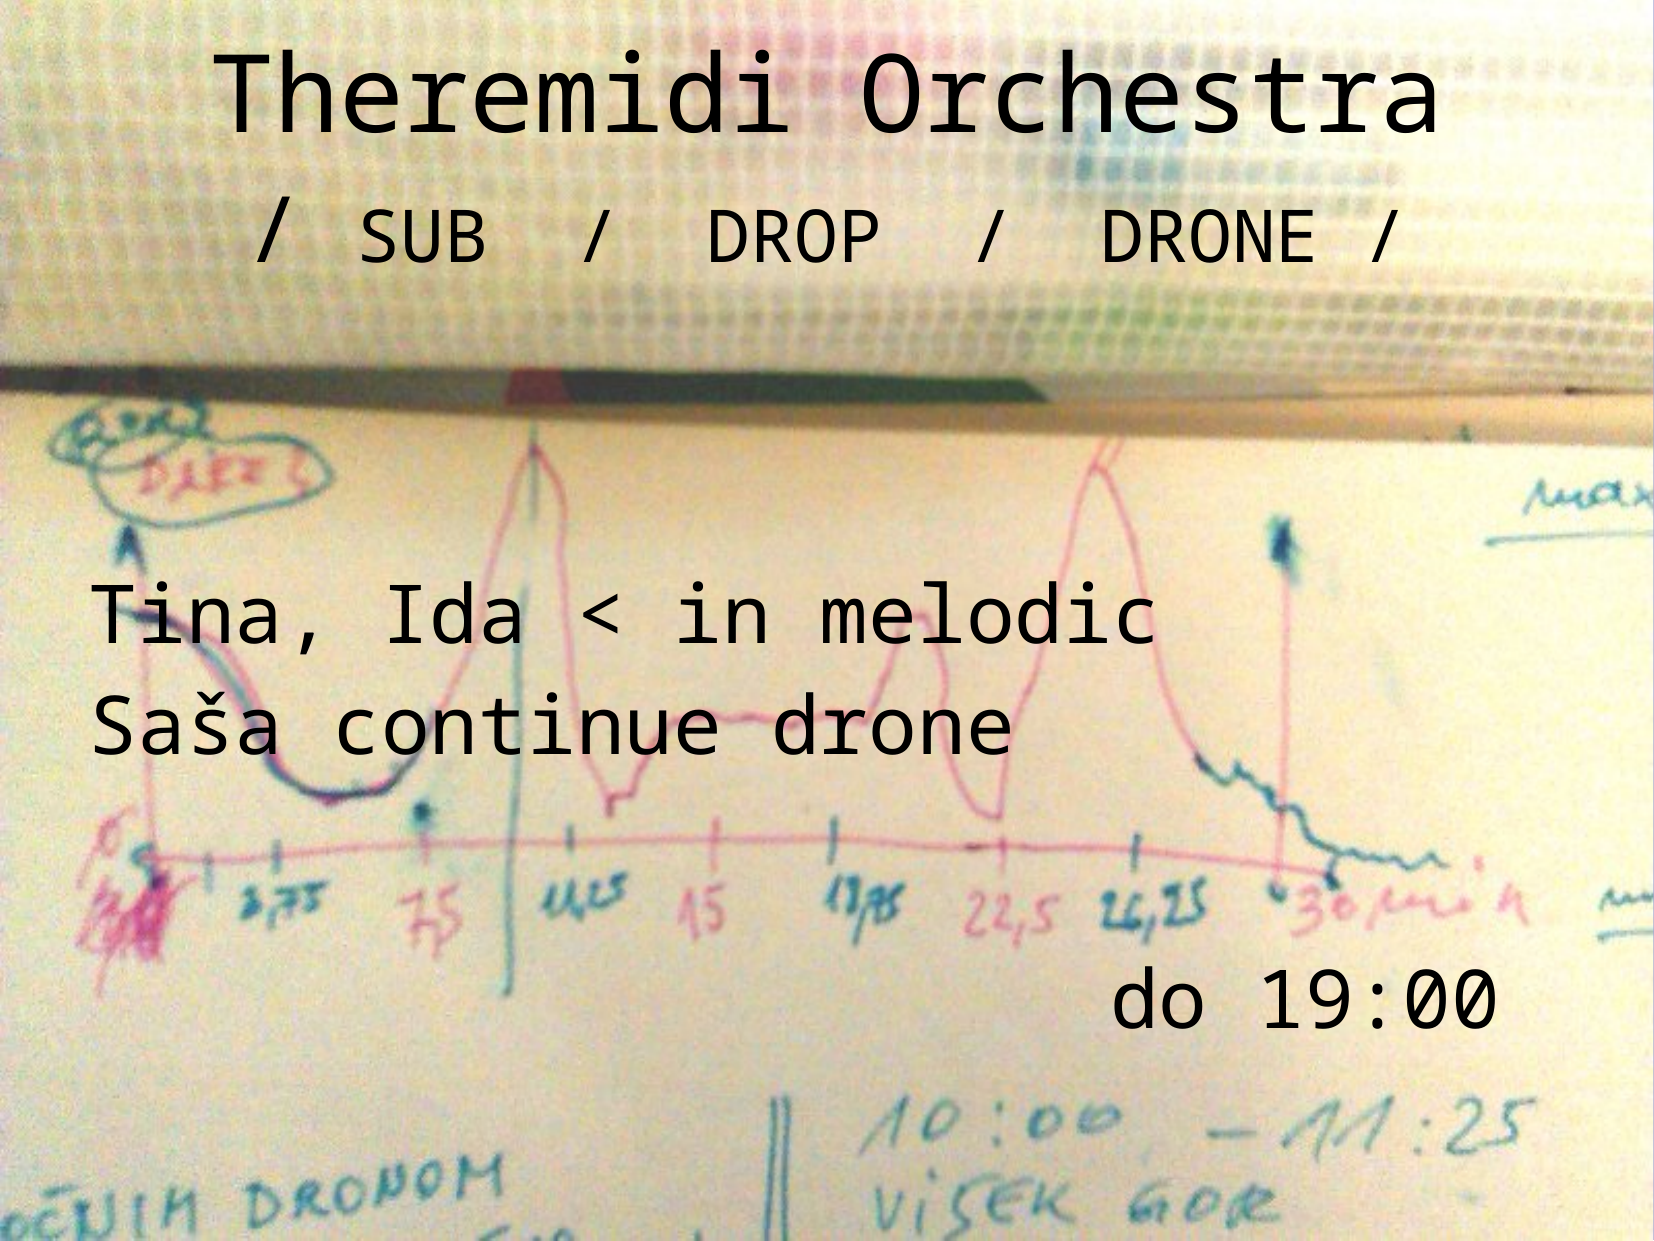

# Theremidi Orchestra / SUB / DROP / DRONE /
Tina, Ida < in melodic
Saša continue drone
do 19:00